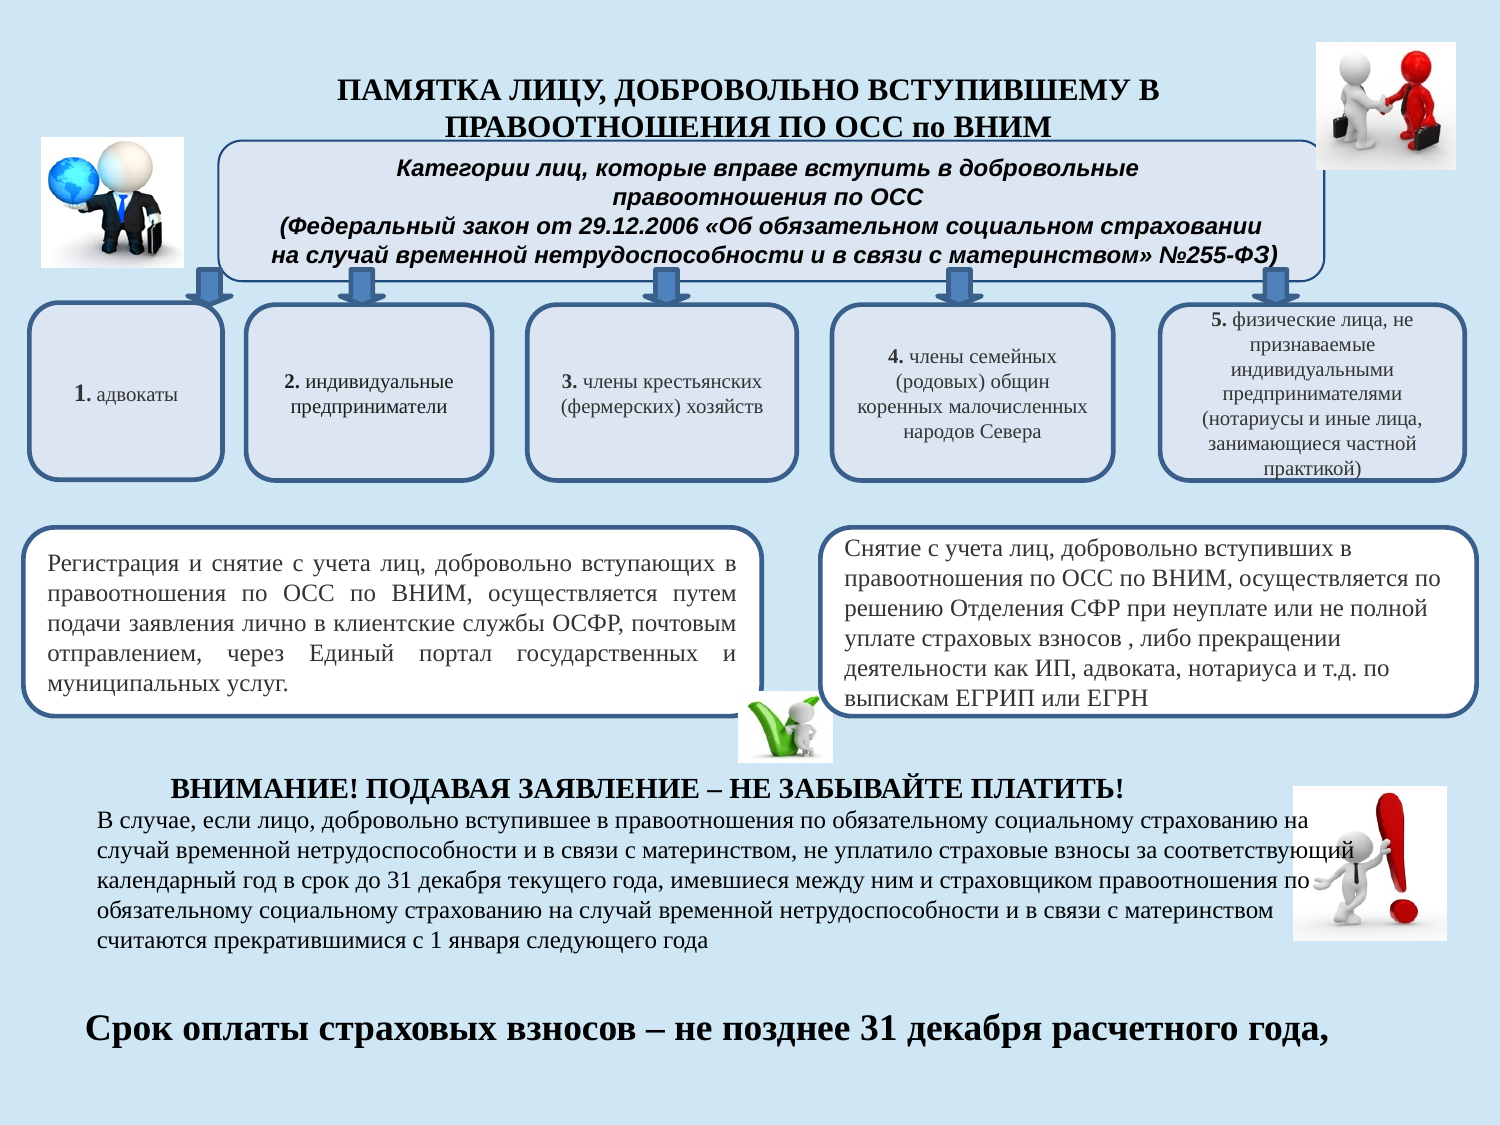

ПАМЯТКА ЛИЦУ, ДОБРОВОЛЬНО ВСТУПИВШЕМУ В ПРАВООТНОШЕНИЯ ПО ОСС по ВНИМ
Категории лиц, которые вправе вступить в добровольные
правоотношения по ОСС
(Федеральный закон от 29.12.2006 «Об обязательном социальном страховании
 на случай временной нетрудоспособности и в связи с материнством» №255-ФЗ)
1. адвокаты
2. индивидуальные предприниматели
3. члены крестьянских (фермерских) хозяйств
4. члены семейных (родовых) общин коренных малочисленных народов Севера
5. физические лица, не признаваемые индивидуальными предпринимателями (нотариусы и иные лица, занимающиеся частной практикой)
Регистрация и снятие с учета лиц, добровольно вступающих в правоотношения по ОСС по ВНИМ, осуществляется путем подачи заявления лично в клиентские службы ОСФР, почтовым отправлением, через Единый портал государственных и муниципальных услуг.
Снятие с учета лиц, добровольно вступивших в правоотношения по ОСС по ВНИМ, осуществляется по решению Отделения СФР при неуплате или не полной уплате страховых взносов , либо прекращении деятельности как ИП, адвоката, нотариуса и т.д. по выпискам ЕГРИП или ЕГРН
	ВНИМАНИЕ! ПОДАВАЯ ЗАЯВЛЕНИЕ – НЕ ЗАБЫВАЙТЕ ПЛАТИТЬ!
В случае, если лицо, добровольно вступившее в правоотношения по обязательному социальному страхованию на случай временной нетрудоспособности и в связи с материнством, не уплатило страховые взносы за соответствующий календарный год в срок до 31 декабря текущего года, имевшиеся между ним и страховщиком правоотношения по обязательному социальному страхованию на случай временной нетрудоспособности и в связи с материнством считаются прекратившимися с 1 января следующего года
Срок оплаты страховых взносов – не позднее 31 декабря расчетного года,